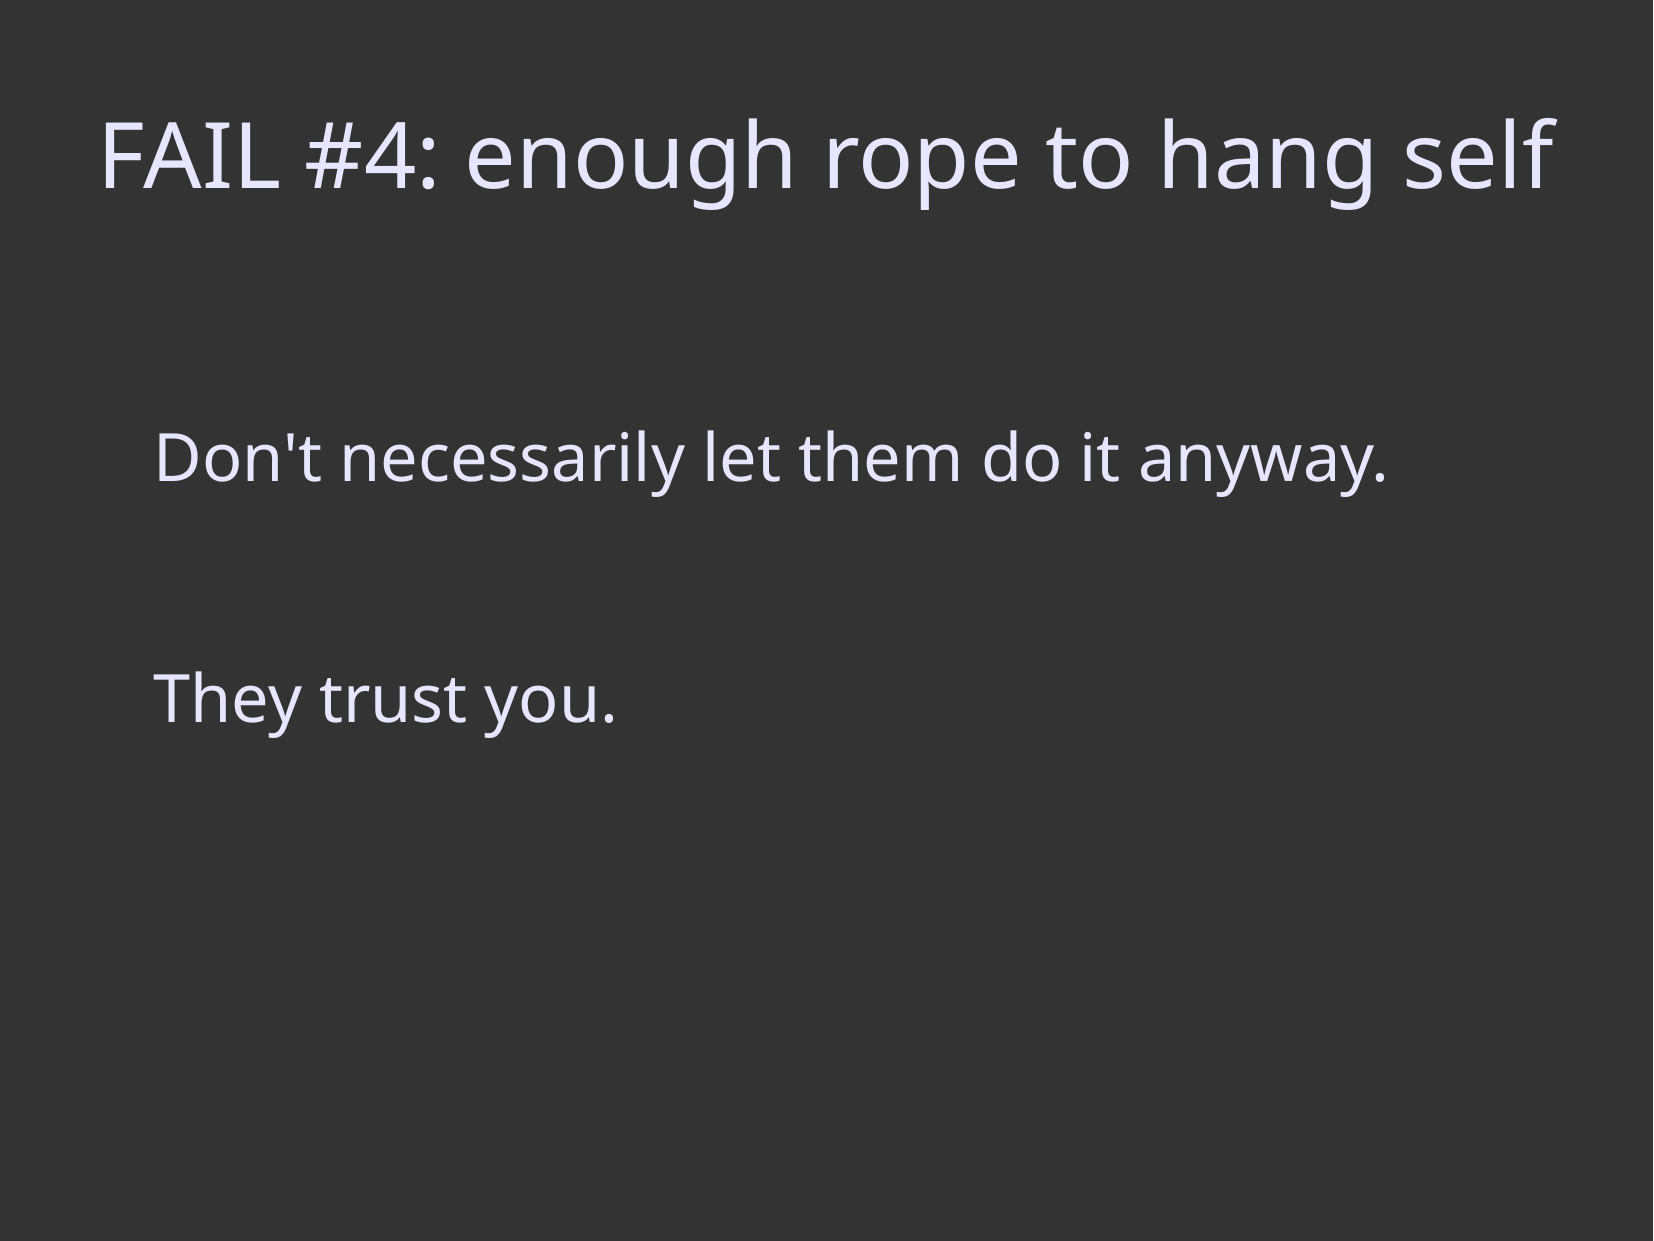

# FAIL #4: enough rope to hang self
Don't necessarily let them do it anyway.
They trust you.